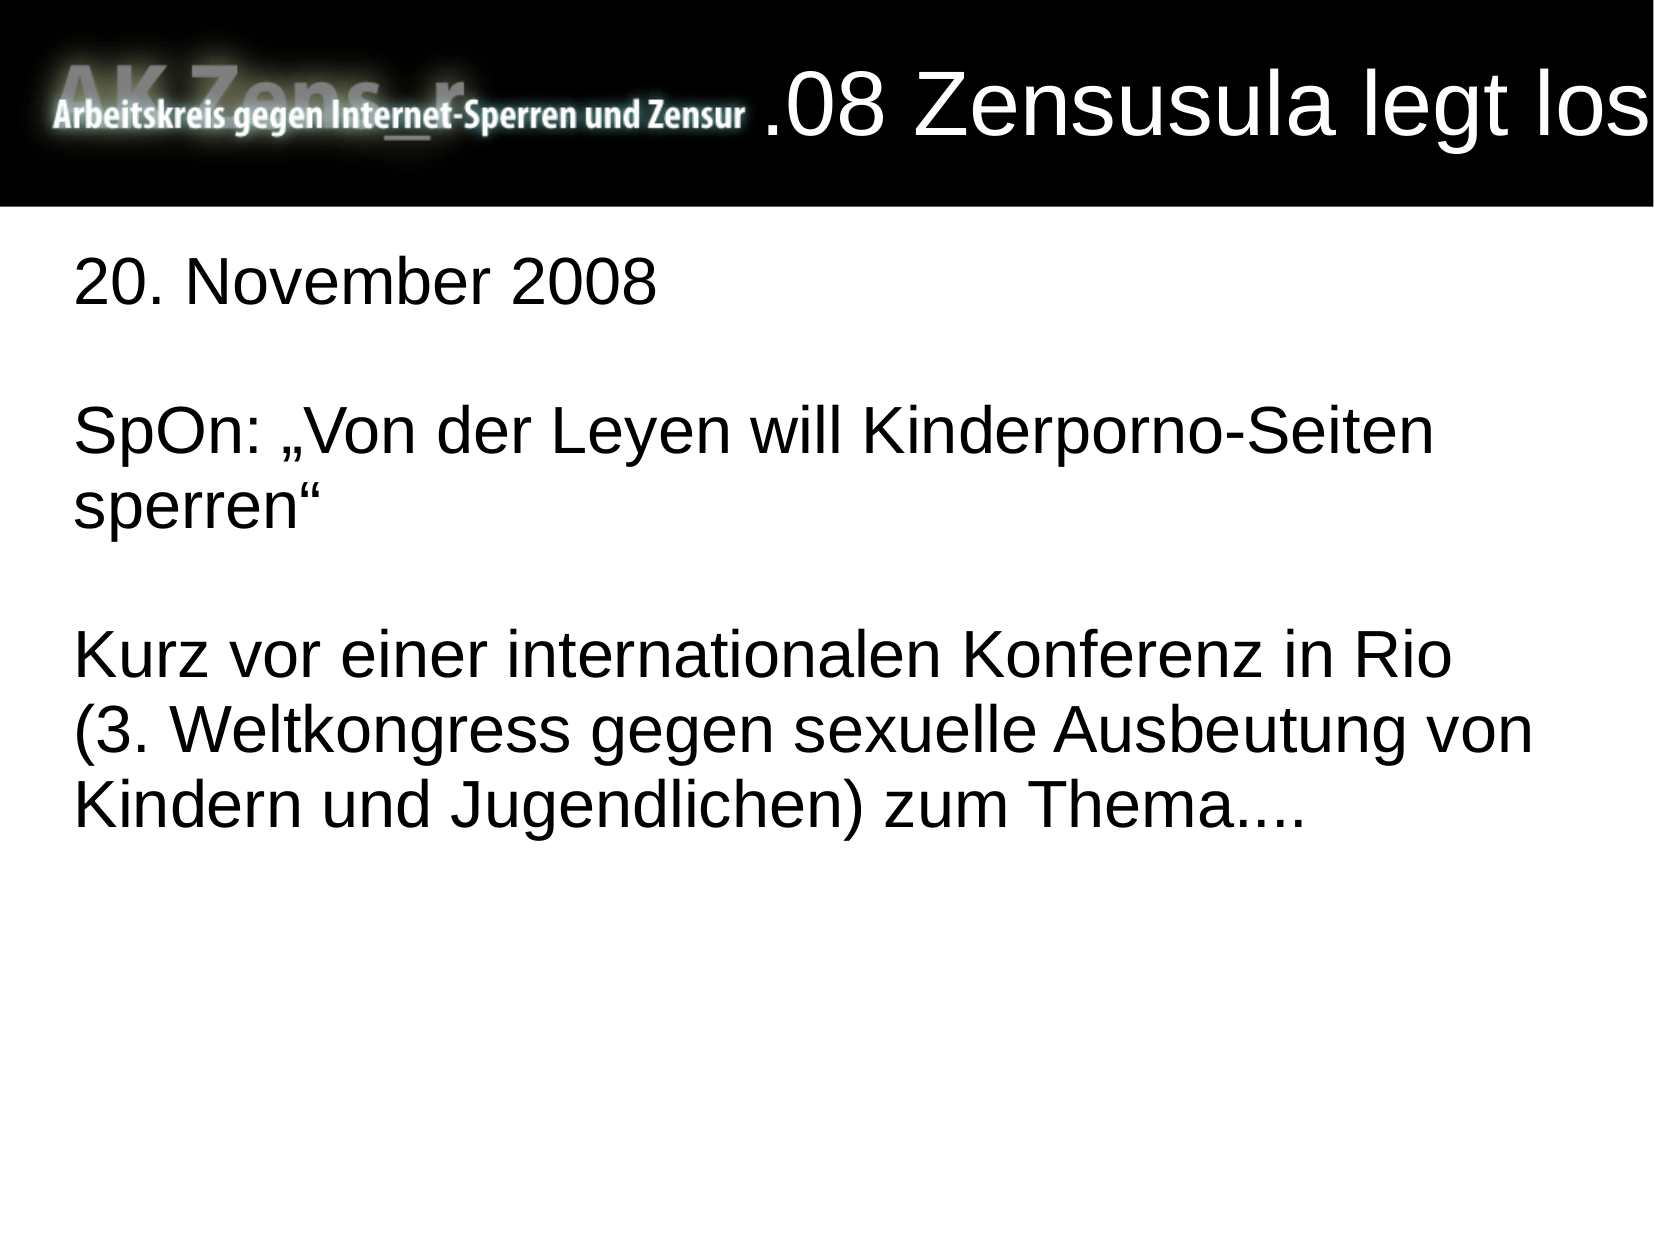

# 20.11.08 Zensusula legt los
20. November 2008
SpOn: „Von der Leyen will Kinderporno-Seiten sperren“
Kurz vor einer internationalen Konferenz in Rio
(3. Weltkongress gegen sexuelle Ausbeutung von Kindern und Jugendlichen) zum Thema....